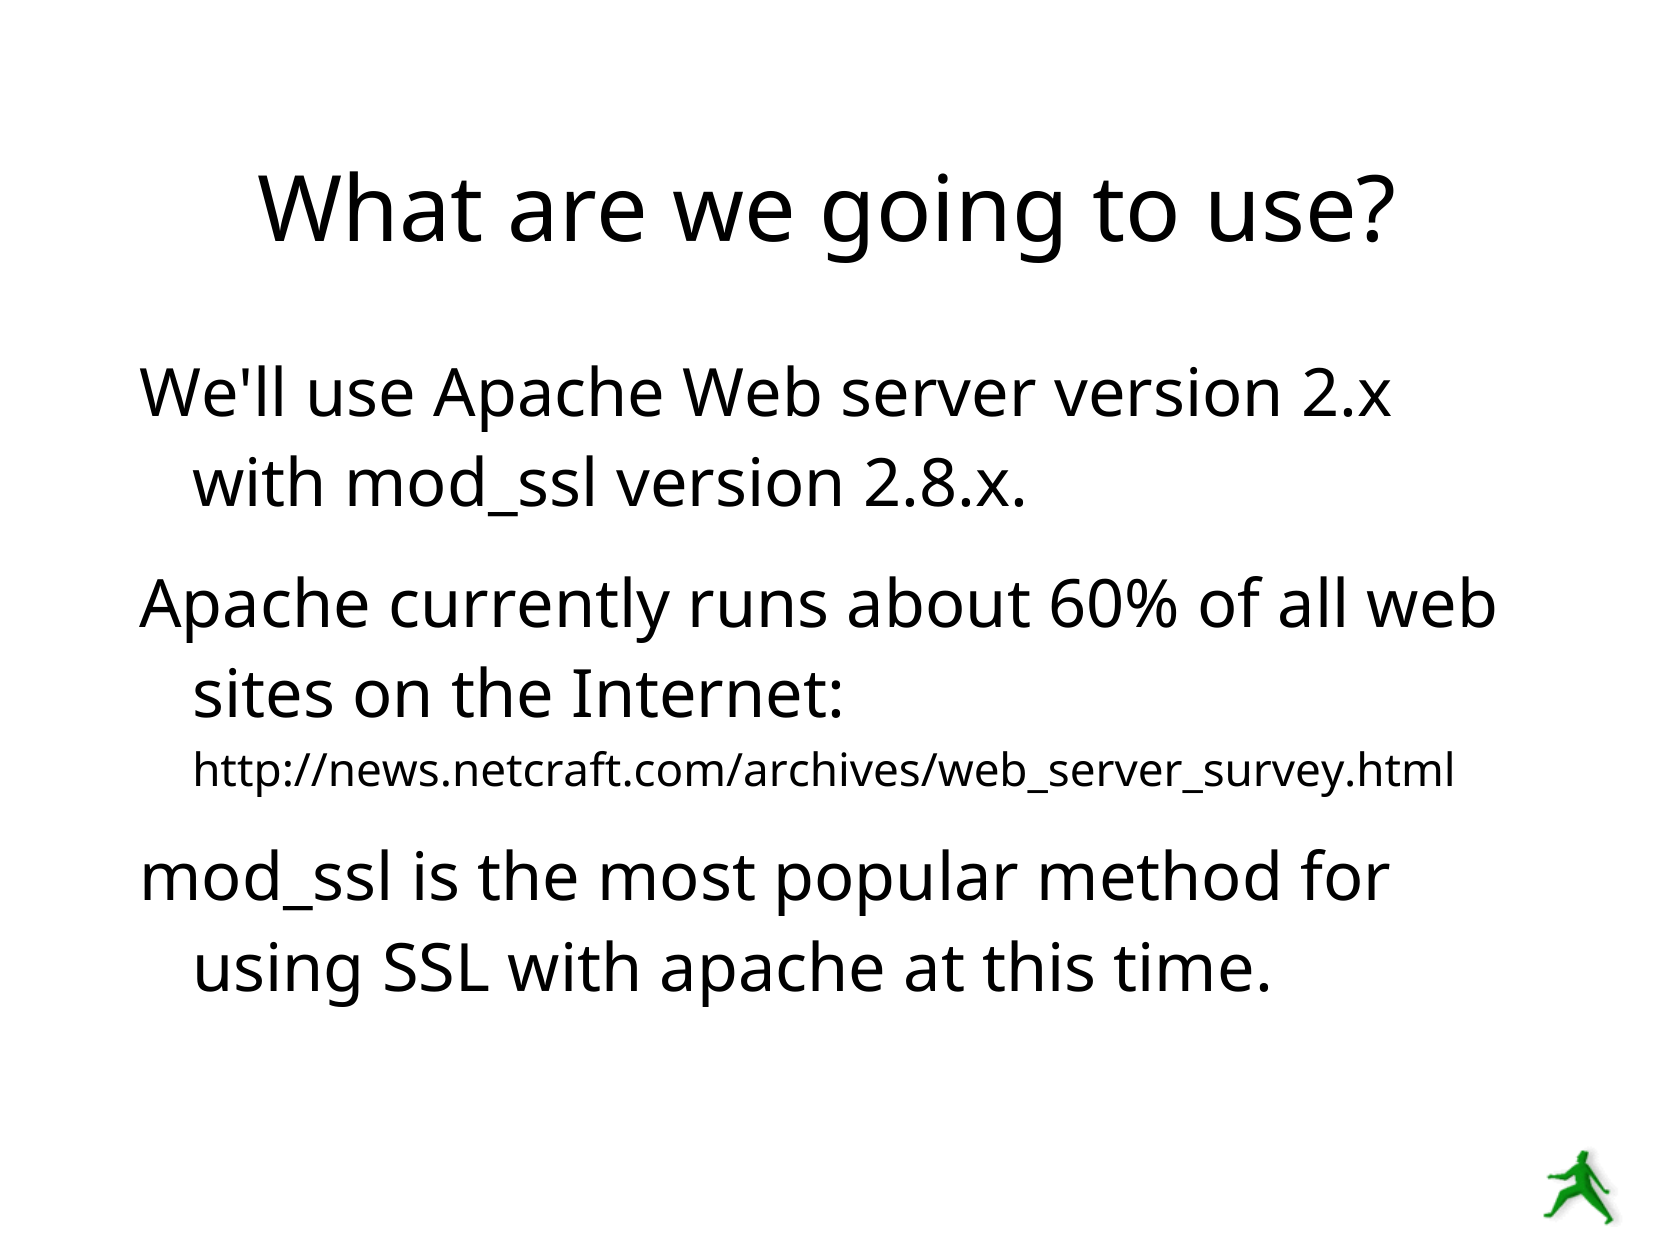

# What are we going to use?
We'll use Apache Web server version 2.x with mod_ssl version 2.8.x.
Apache currently runs about 60% of all web sites on the Internet:
http://news.netcraft.com/archives/web_server_survey.html
mod_ssl is the most popular method for using SSL with apache at this time.